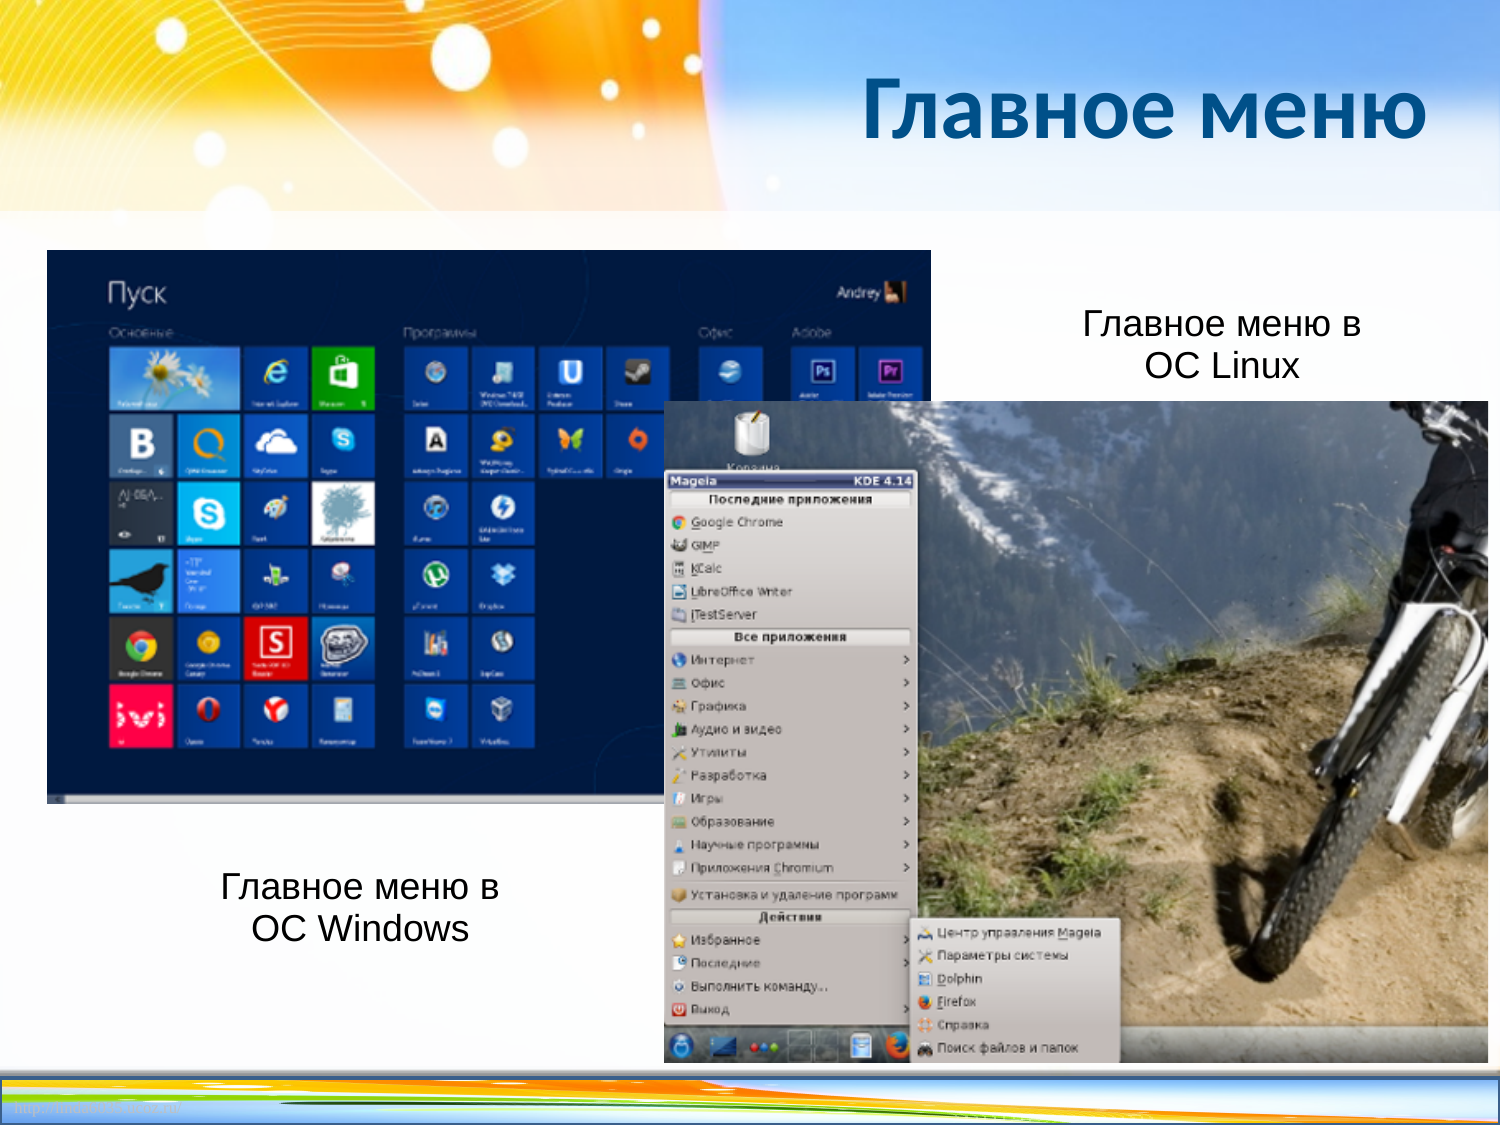

# Главное меню
Главное меню в ОС Linux
Главное меню в ОС Windows